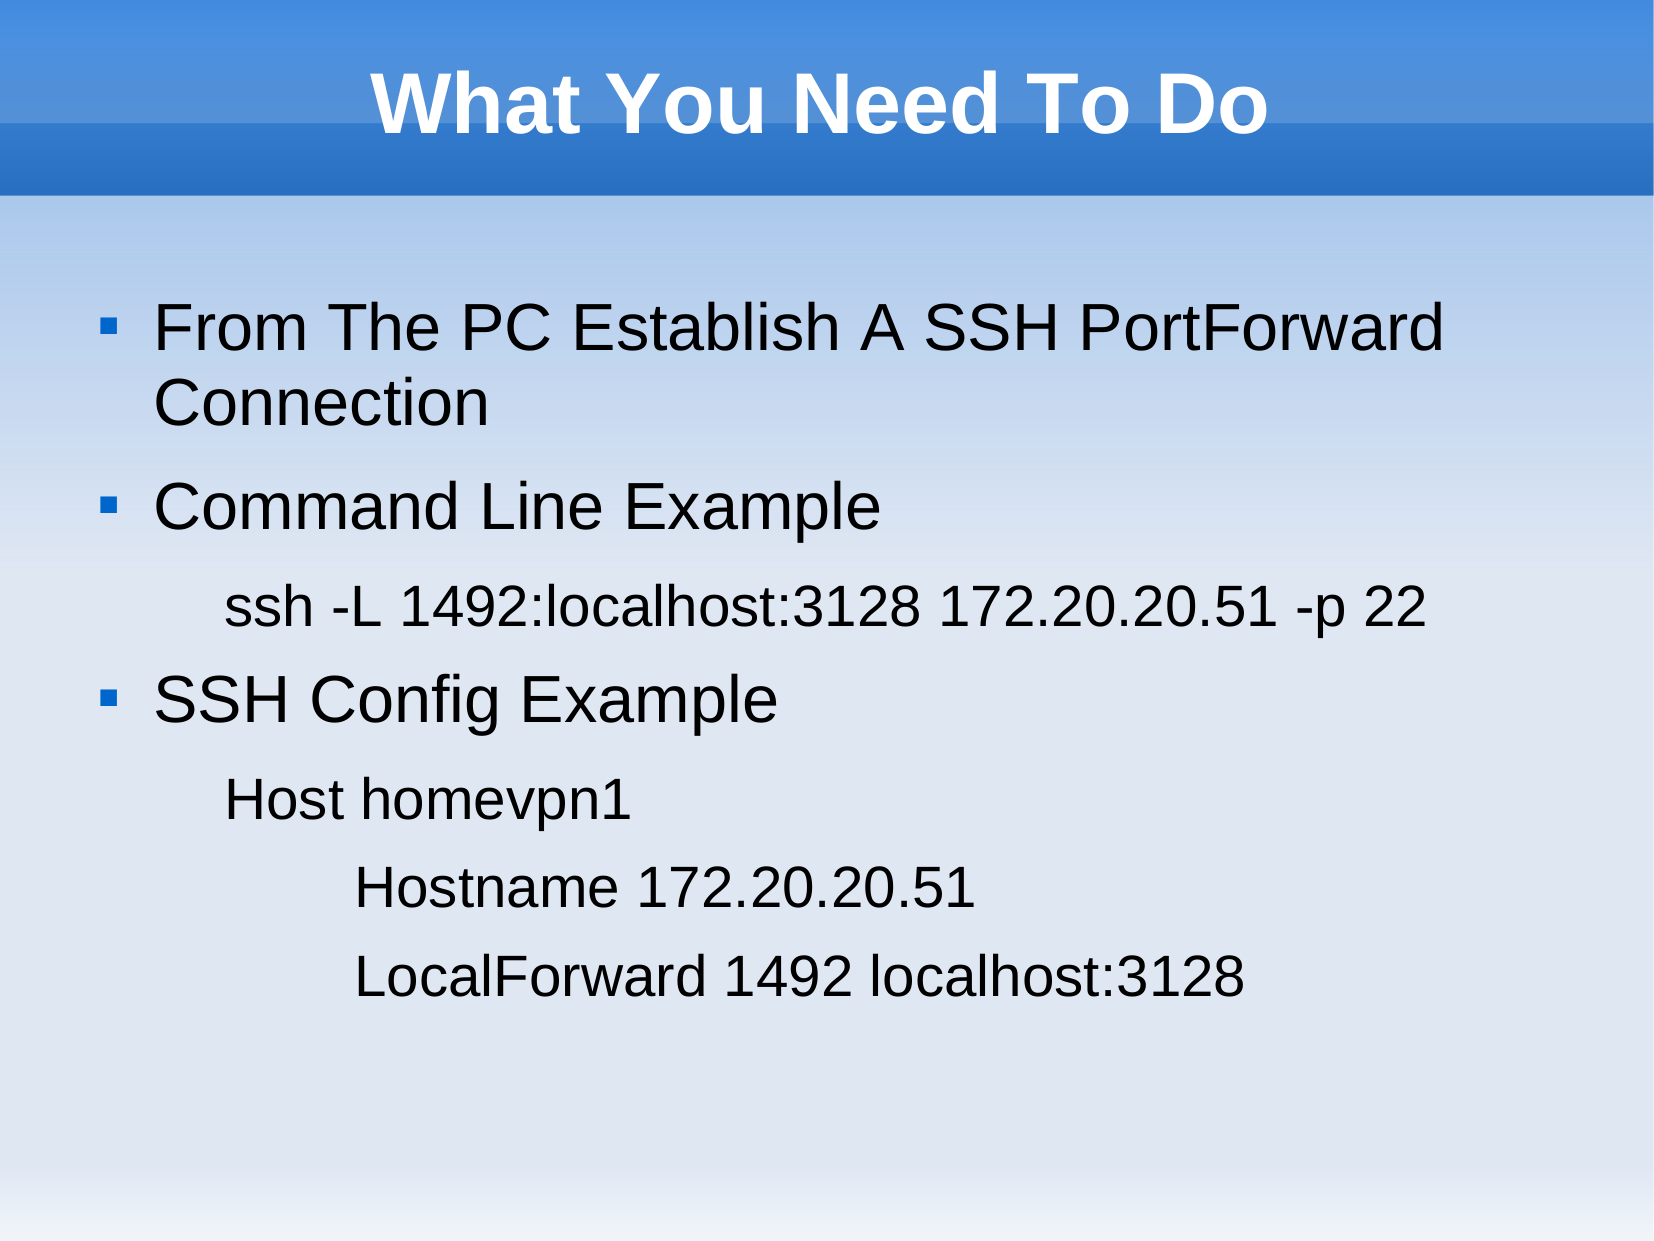

# What You Need To Do
From The PC Establish A SSH PortForward Connection
Command Line Example
ssh -L 1492:localhost:3128 172.20.20.51 -p 22
SSH Config Example
Host homevpn1
 Hostname 172.20.20.51
 LocalForward 1492 localhost:3128